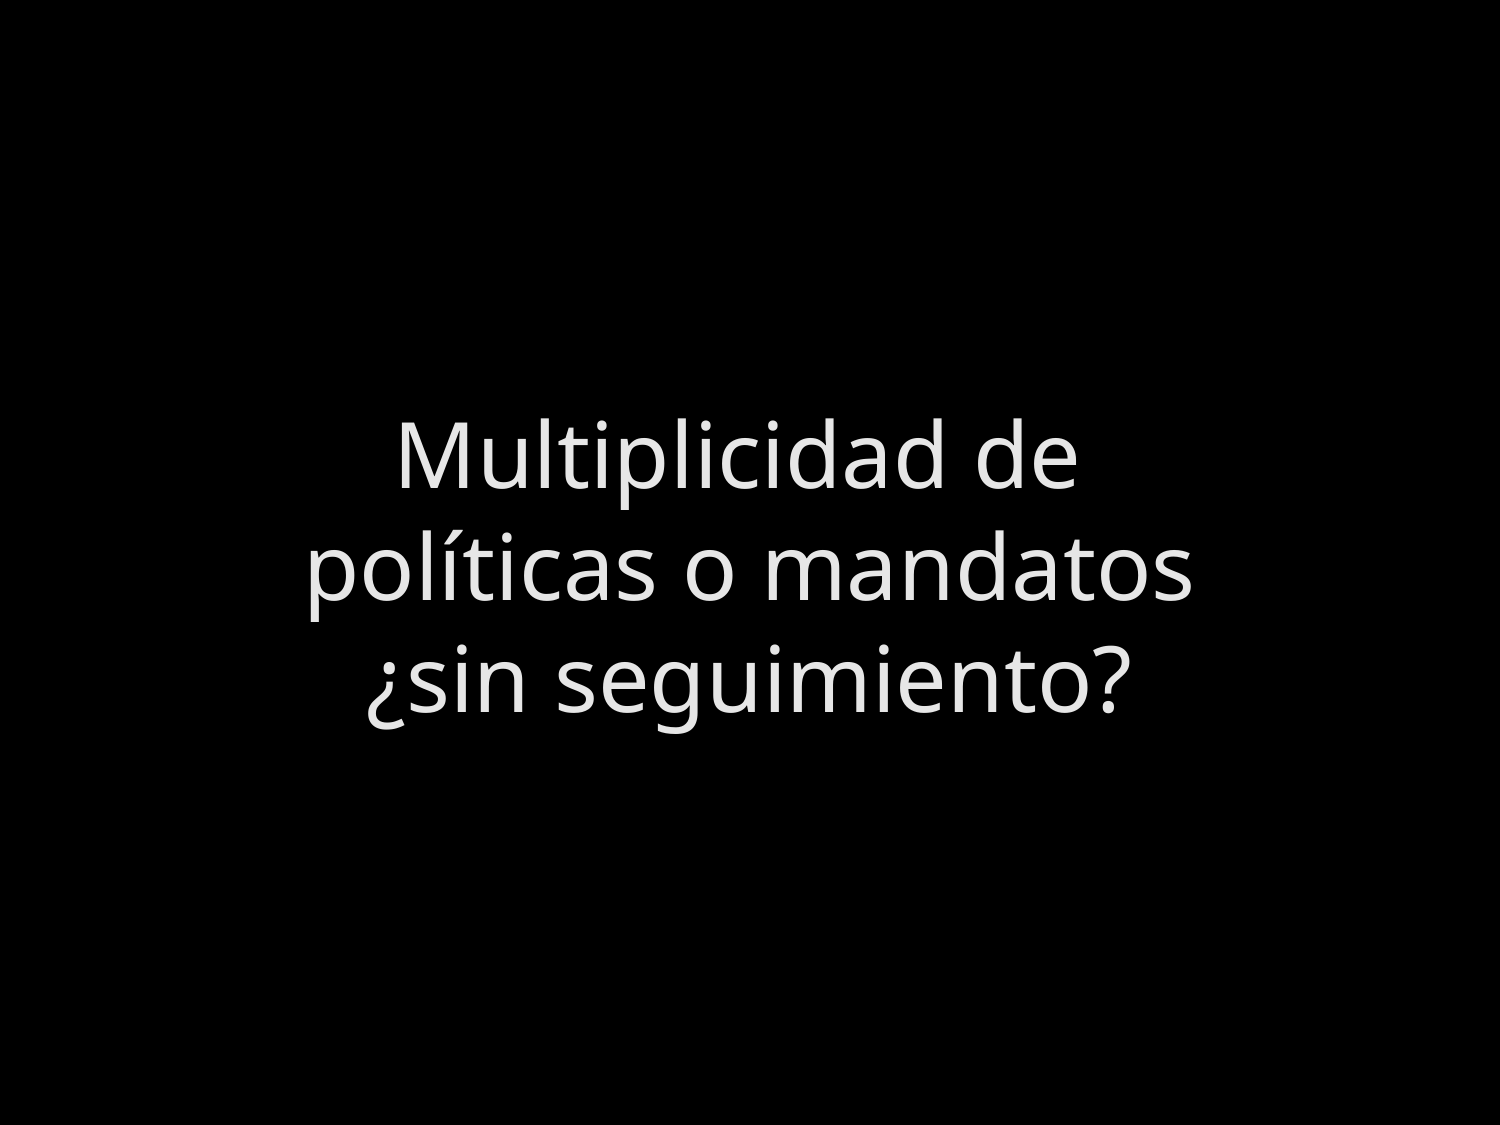

# Multiplicidad de
políticas o mandatos
¿sin seguimiento?